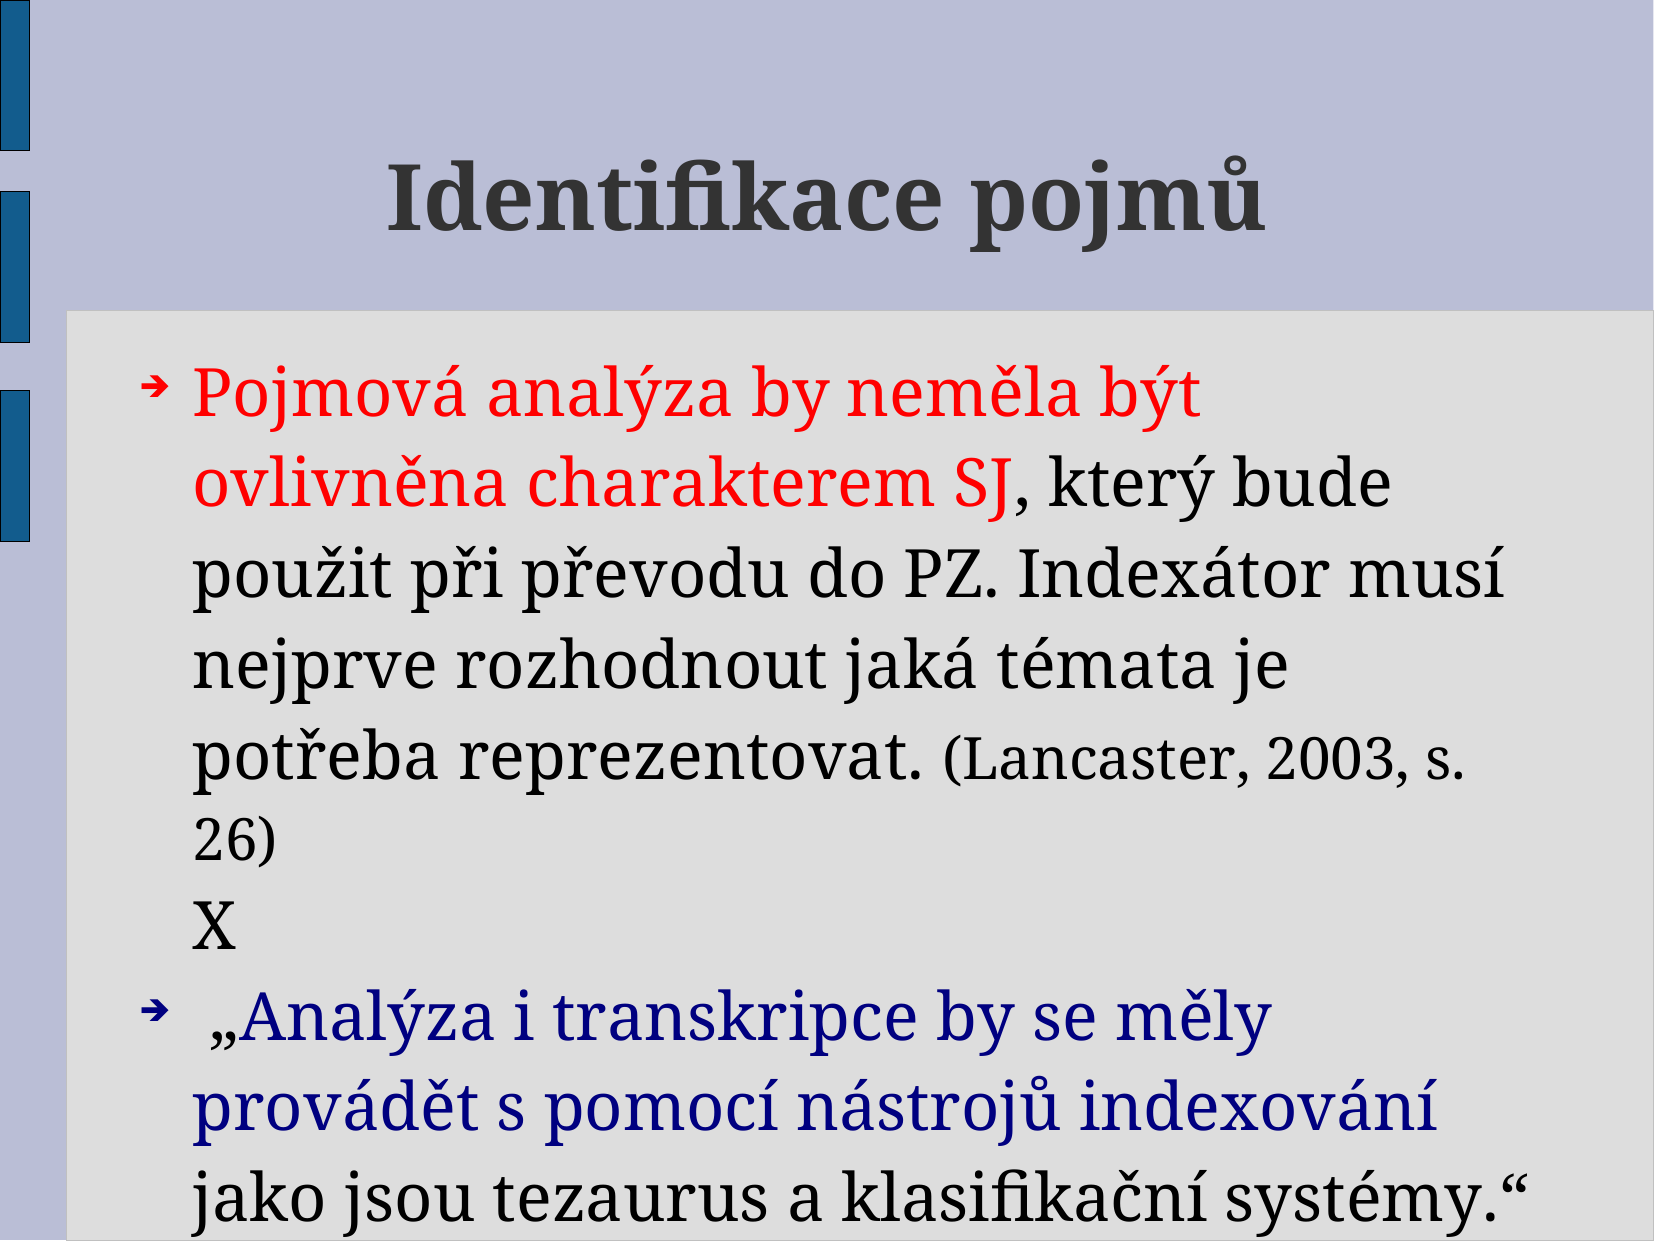

# Identifikace pojmů
Pojmová analýza by neměla být ovlivněna charakterem SJ, který bude použit při převodu do PZ. Indexátor musí nejprve rozhodnout jaká témata je potřeba reprezentovat. (Lancaster, 2003, s. 26)
X
 „Analýza i transkripce by se měly provádět s pomocí nástrojů indexování jako jsou tezaurus a klasifikační systémy.“ (ČSN ISO 5963, 1996, s. 5)